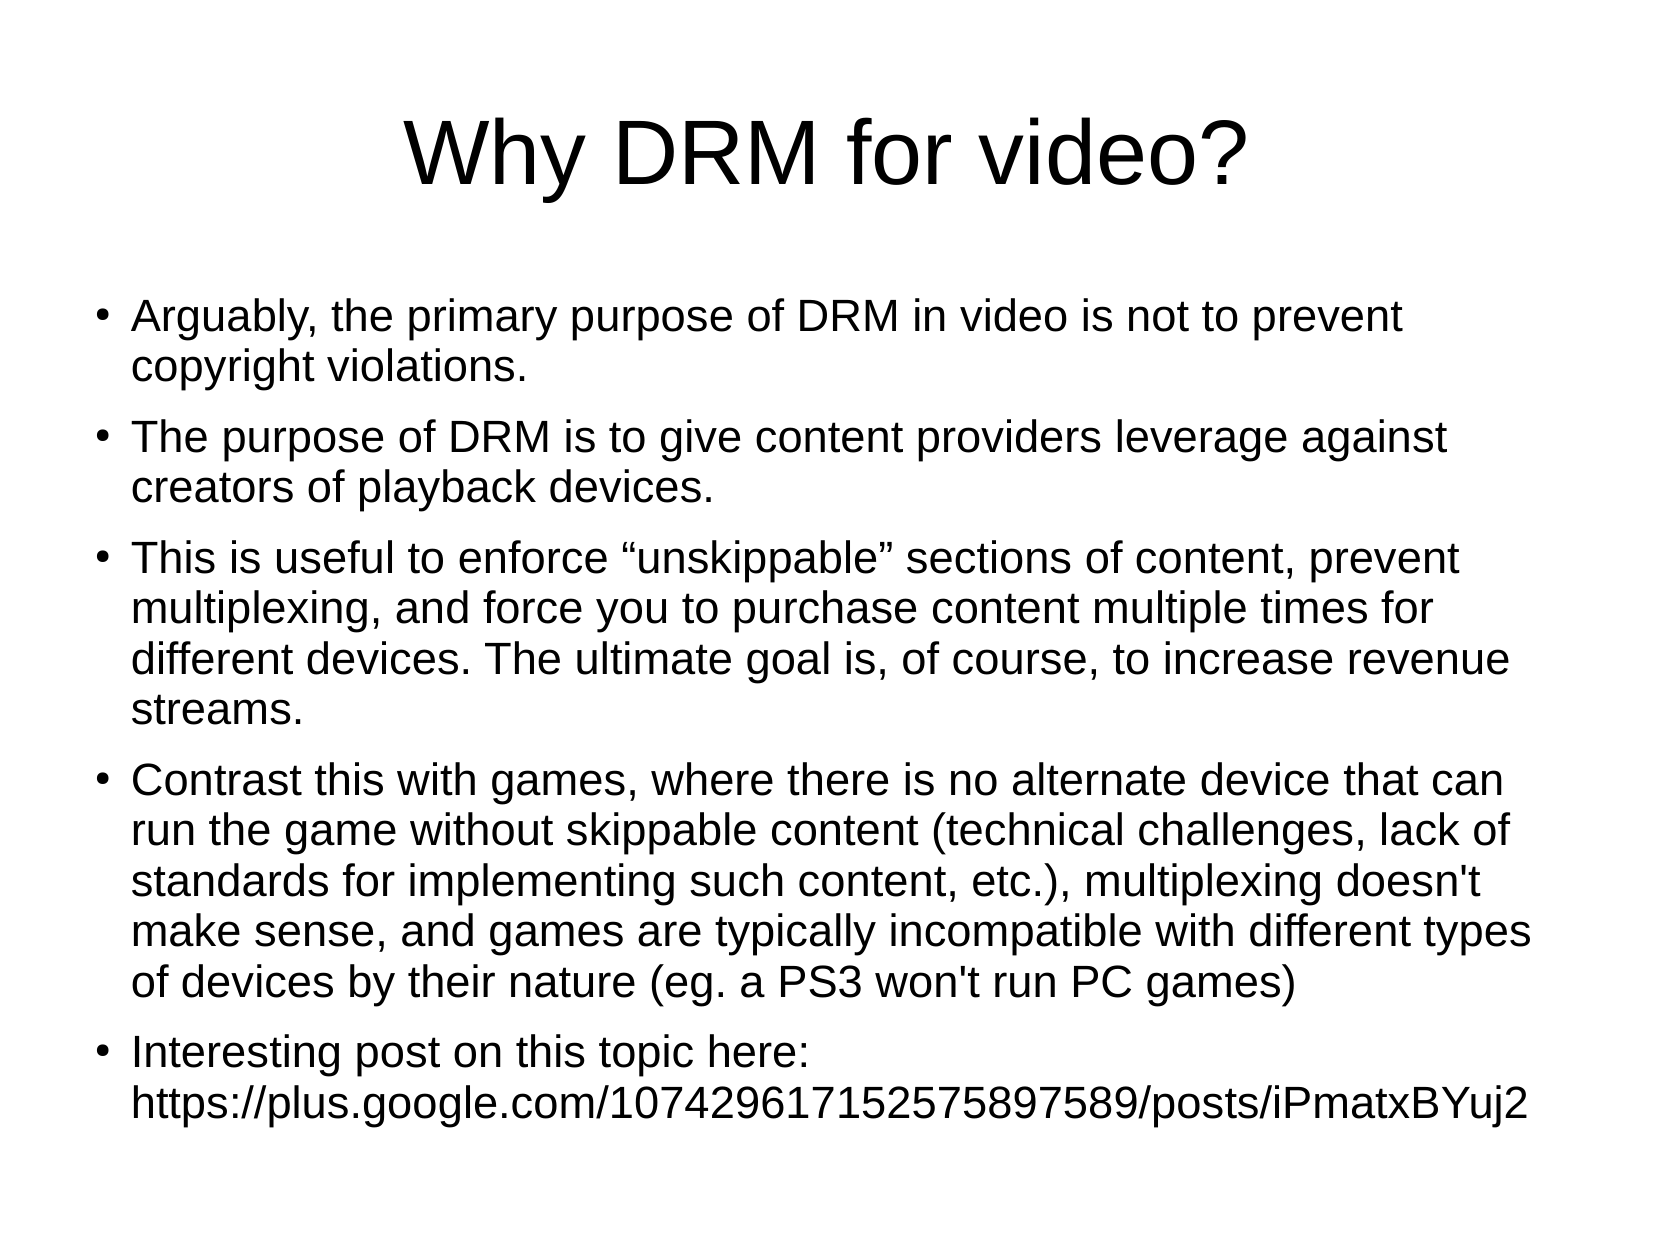

# Why DRM for video?
Arguably, the primary purpose of DRM in video is not to prevent copyright violations.
The purpose of DRM is to give content providers leverage against creators of playback devices.
This is useful to enforce “unskippable” sections of content, prevent multiplexing, and force you to purchase content multiple times for different devices. The ultimate goal is, of course, to increase revenue streams.
Contrast this with games, where there is no alternate device that can run the game without skippable content (technical challenges, lack of standards for implementing such content, etc.), multiplexing doesn't make sense, and games are typically incompatible with different types of devices by their nature (eg. a PS3 won't run PC games)
Interesting post on this topic here: https://plus.google.com/107429617152575897589/posts/iPmatxBYuj2